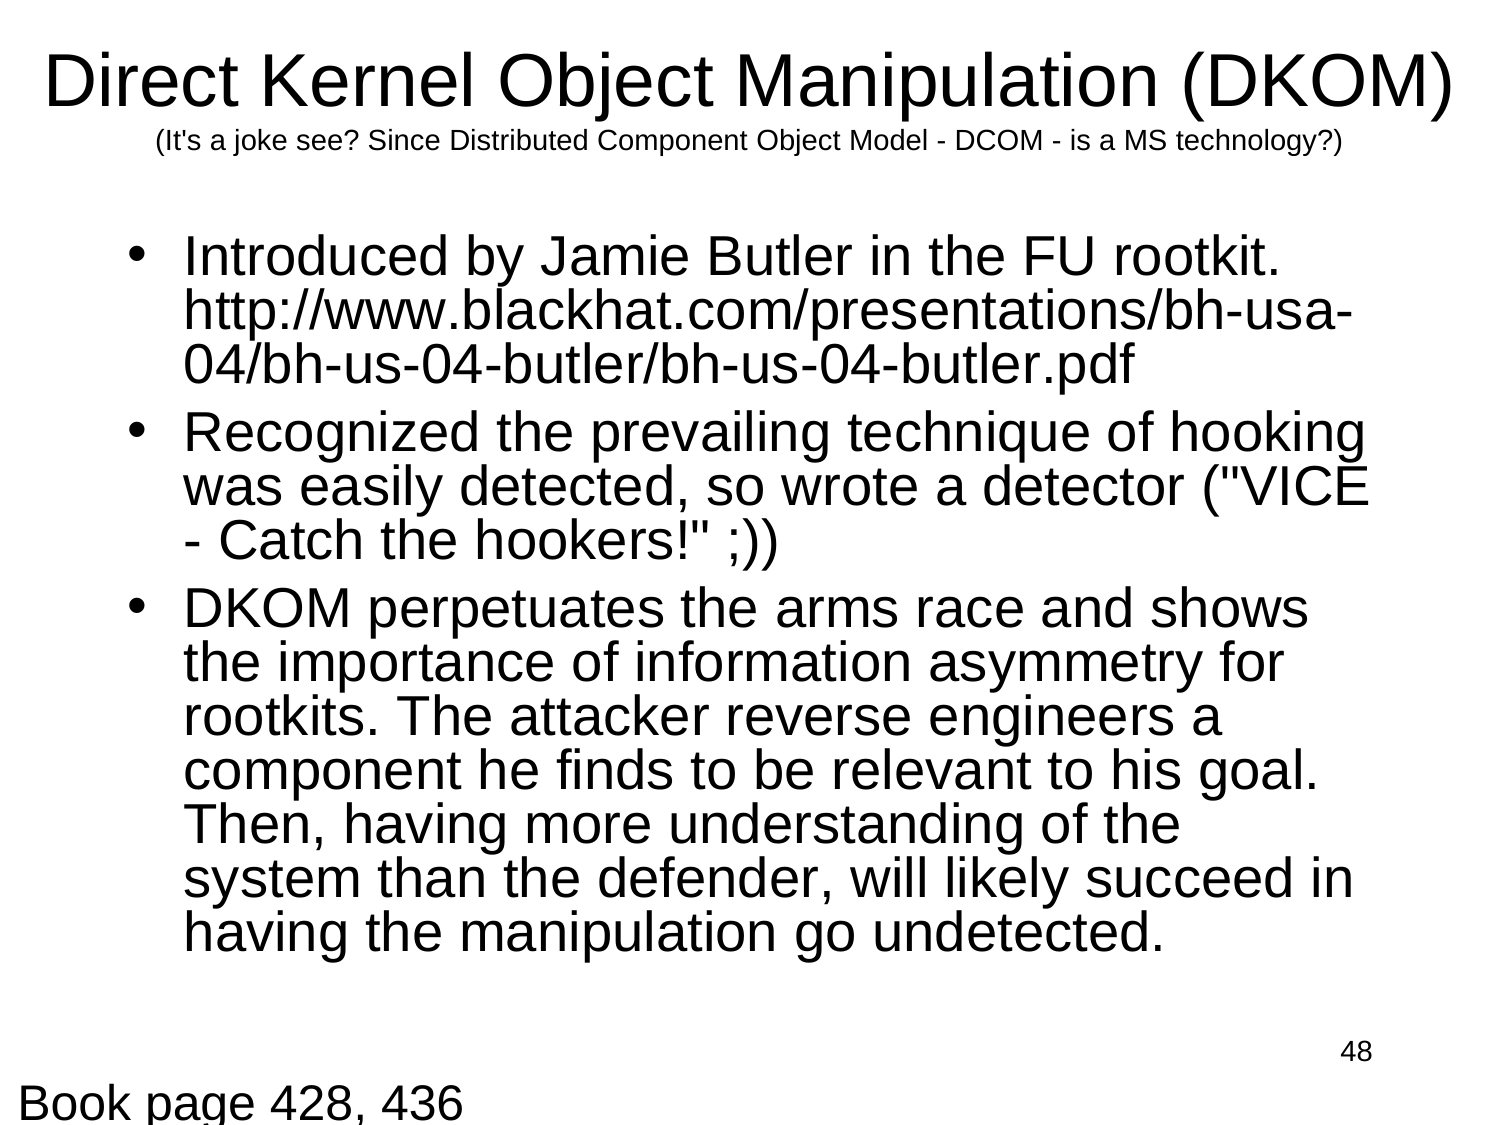

# Direct Kernel Object Manipulation (DKOM) (It's a joke see? Since Distributed Component Object Model - DCOM - is a MS technology?)
Introduced by Jamie Butler in the FU rootkit. http://www.blackhat.com/presentations/bh-usa-04/bh-us-04-butler/bh-us-04-butler.pdf
Recognized the prevailing technique of hooking was easily detected, so wrote a detector ("VICE - Catch the hookers!" ;))
DKOM perpetuates the arms race and shows the importance of information asymmetry for rootkits. The attacker reverse engineers a component he finds to be relevant to his goal. Then, having more understanding of the system than the defender, will likely succeed in having the manipulation go undetected.
Book page 428, 436